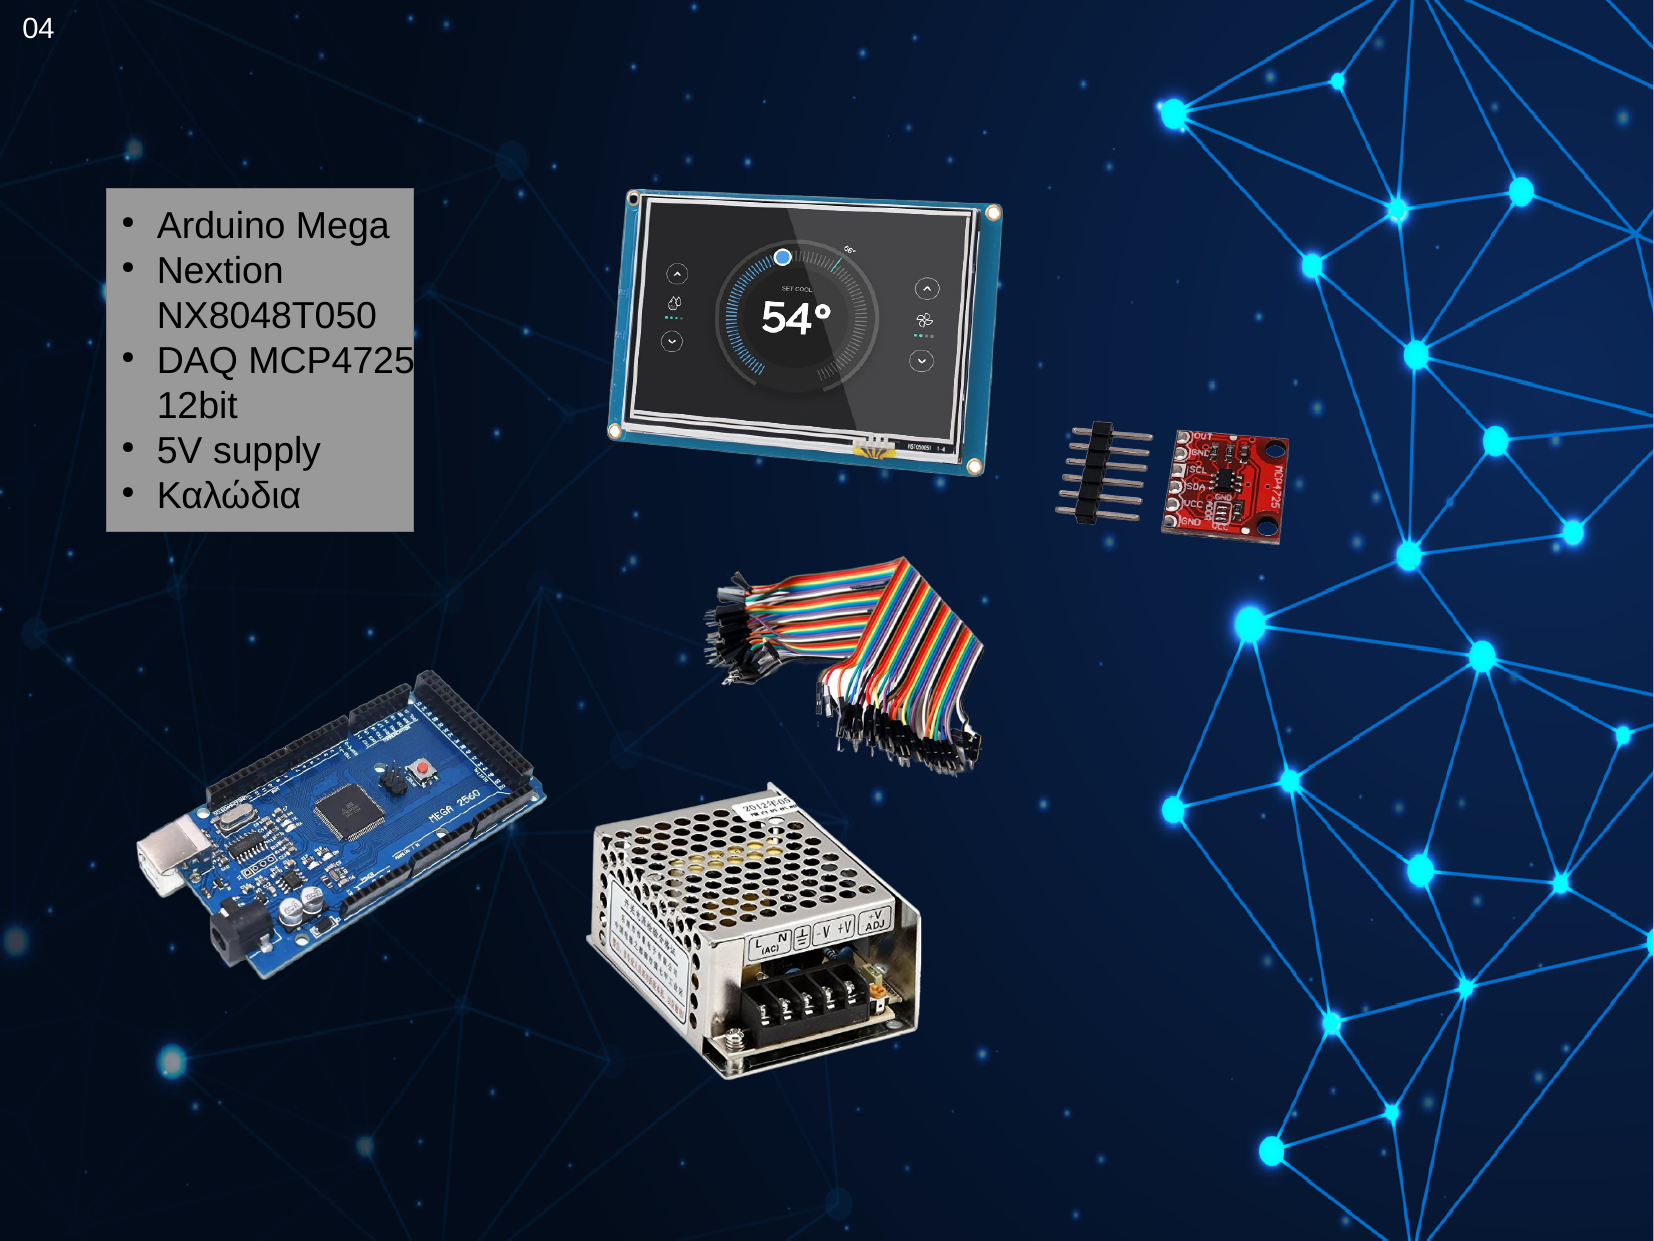

# 04
Arduino Mega
Nextion NX8048T050
DAQ MCP4725 12bit
5V supply
Καλώδια